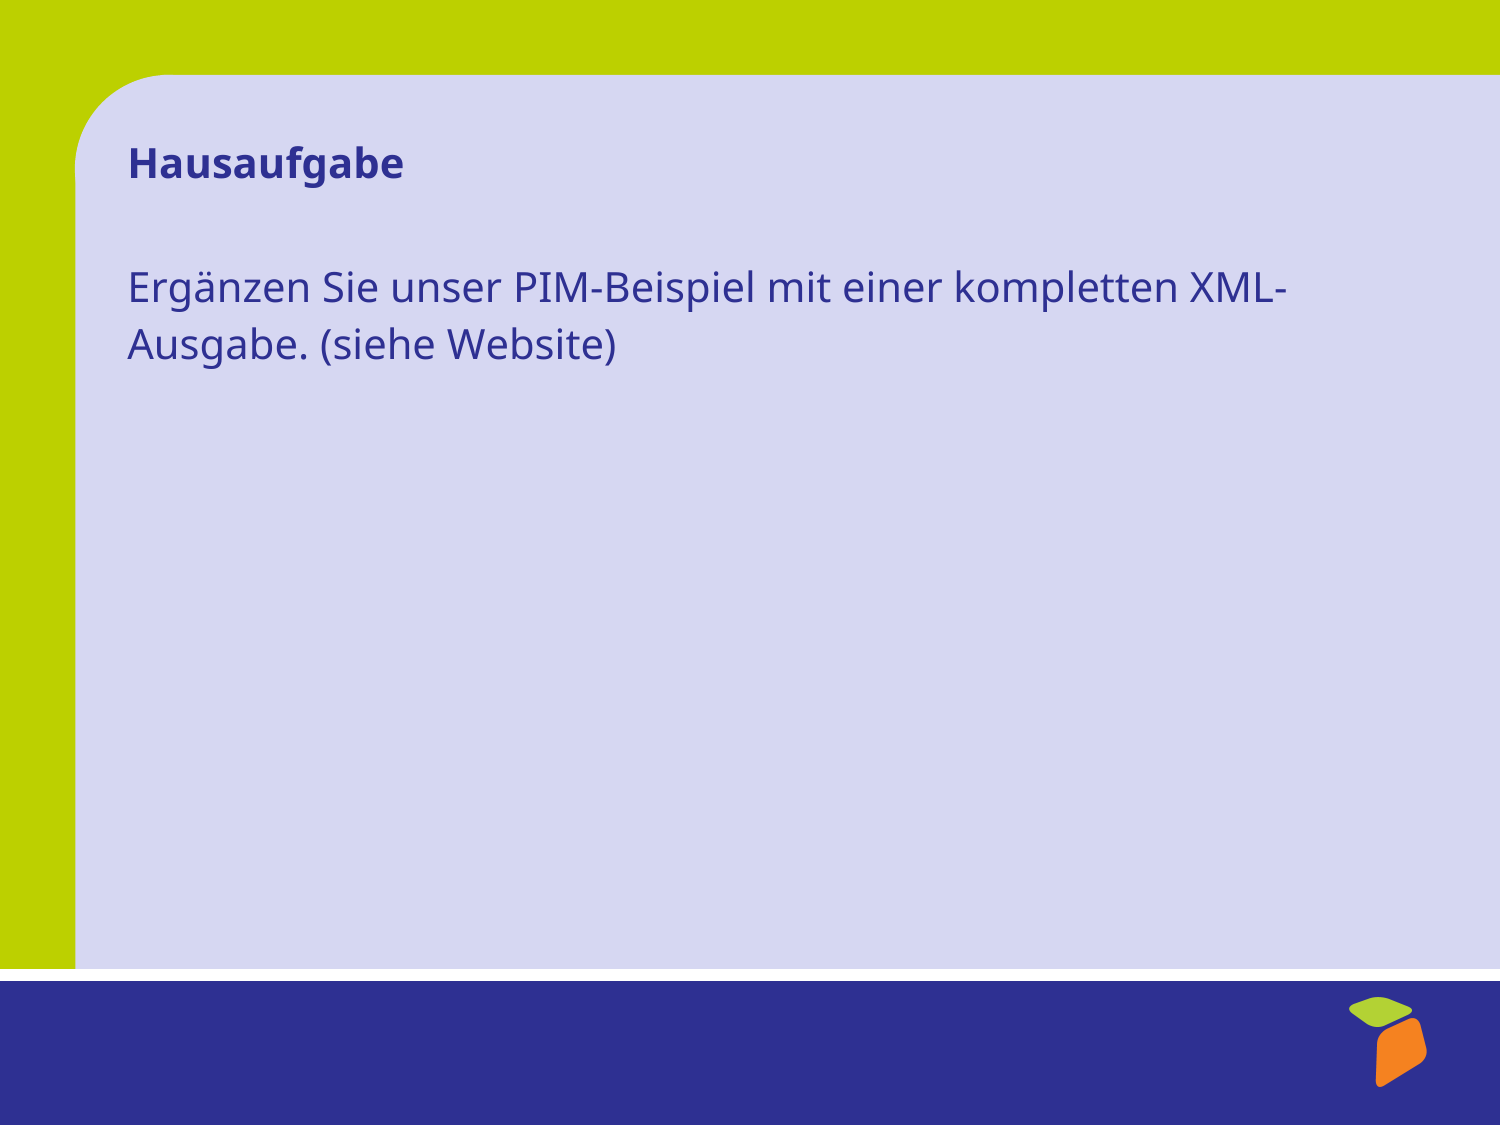

# Hausaufgabe
Ergänzen Sie unser PIM-Beispiel mit einer kompletten XML-Ausgabe. (siehe Website)